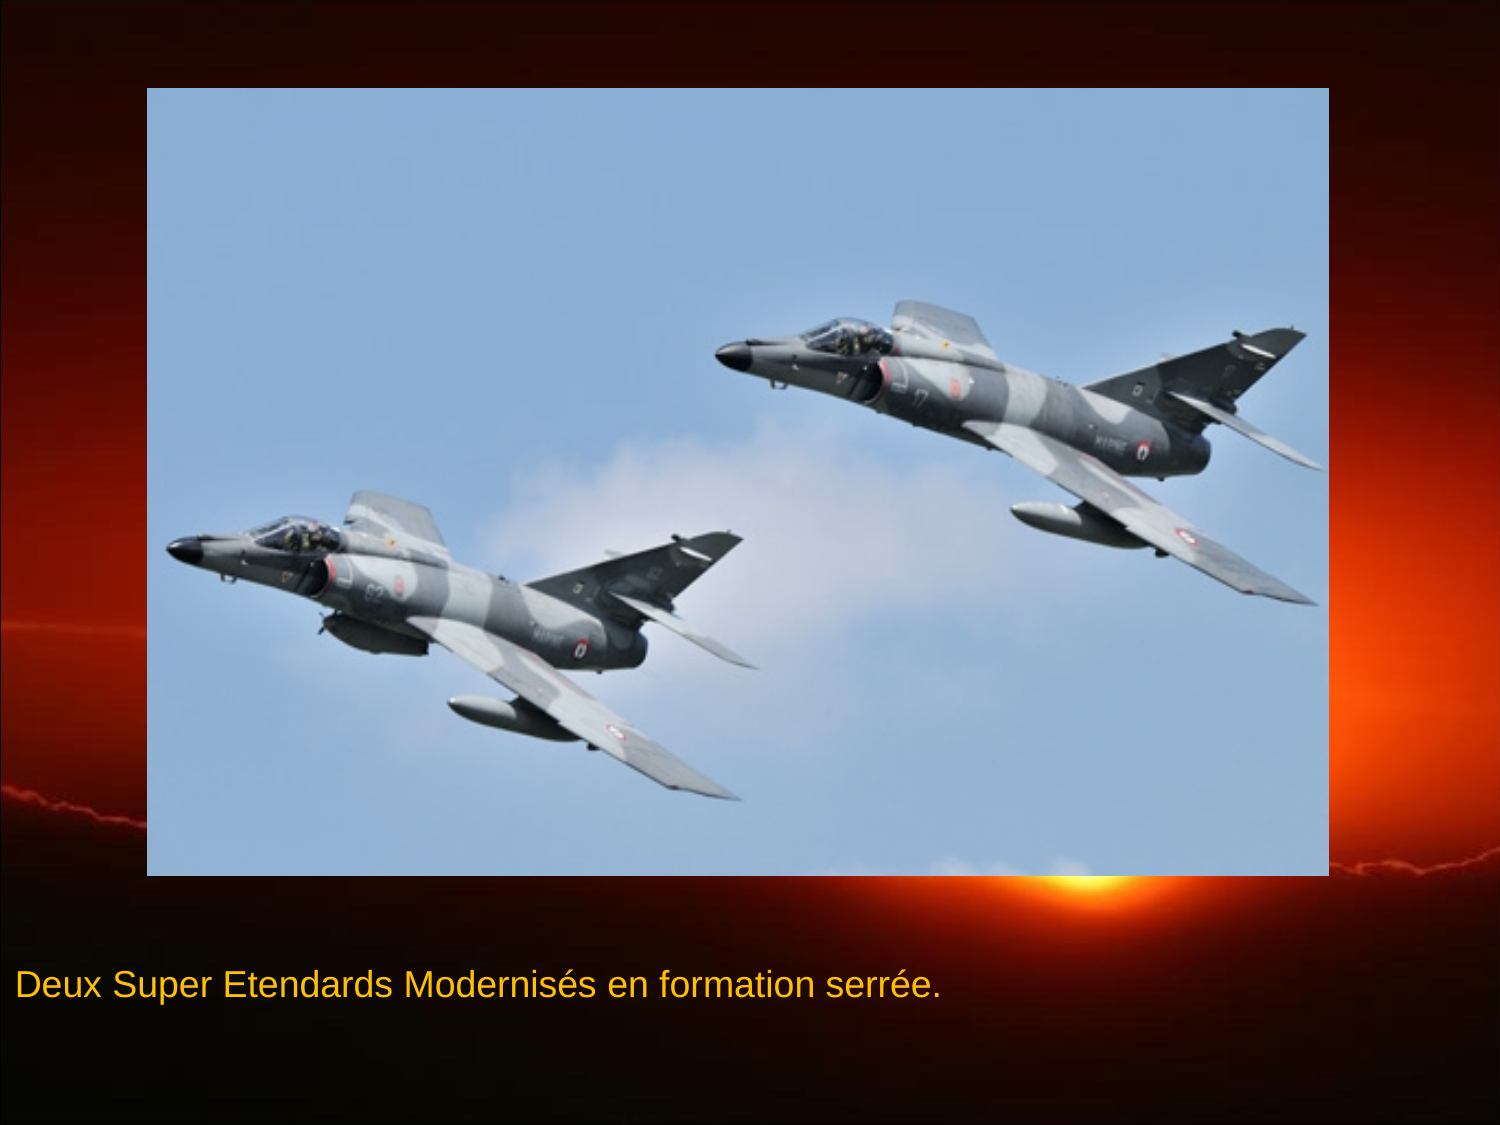

Deux Super Etendards Modernisés en formation serrée.